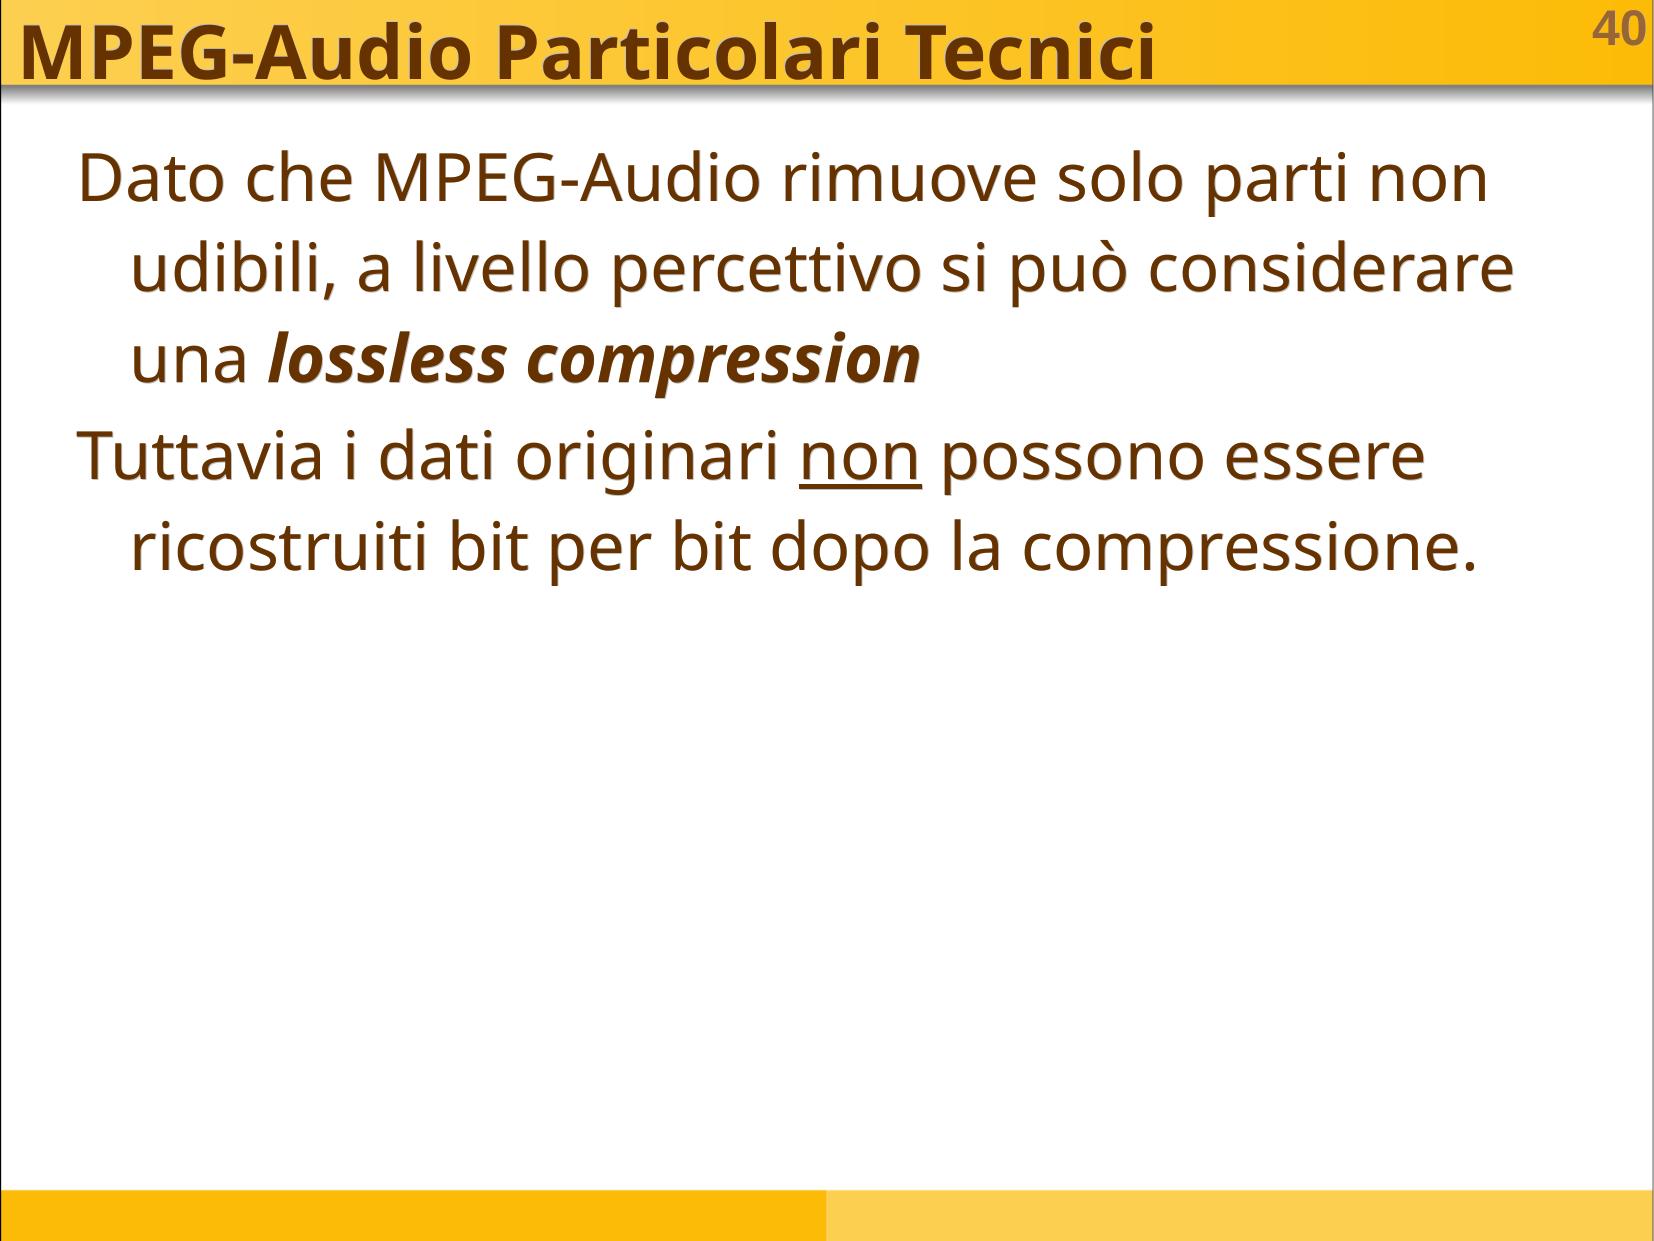

40
# MPEG-Audio Particolari Tecnici
Dato che MPEG-Audio rimuove solo parti non udibili, a livello percettivo si può considerare una lossless compression
Tuttavia i dati originari non possono essere ricostruiti bit per bit dopo la compressione.